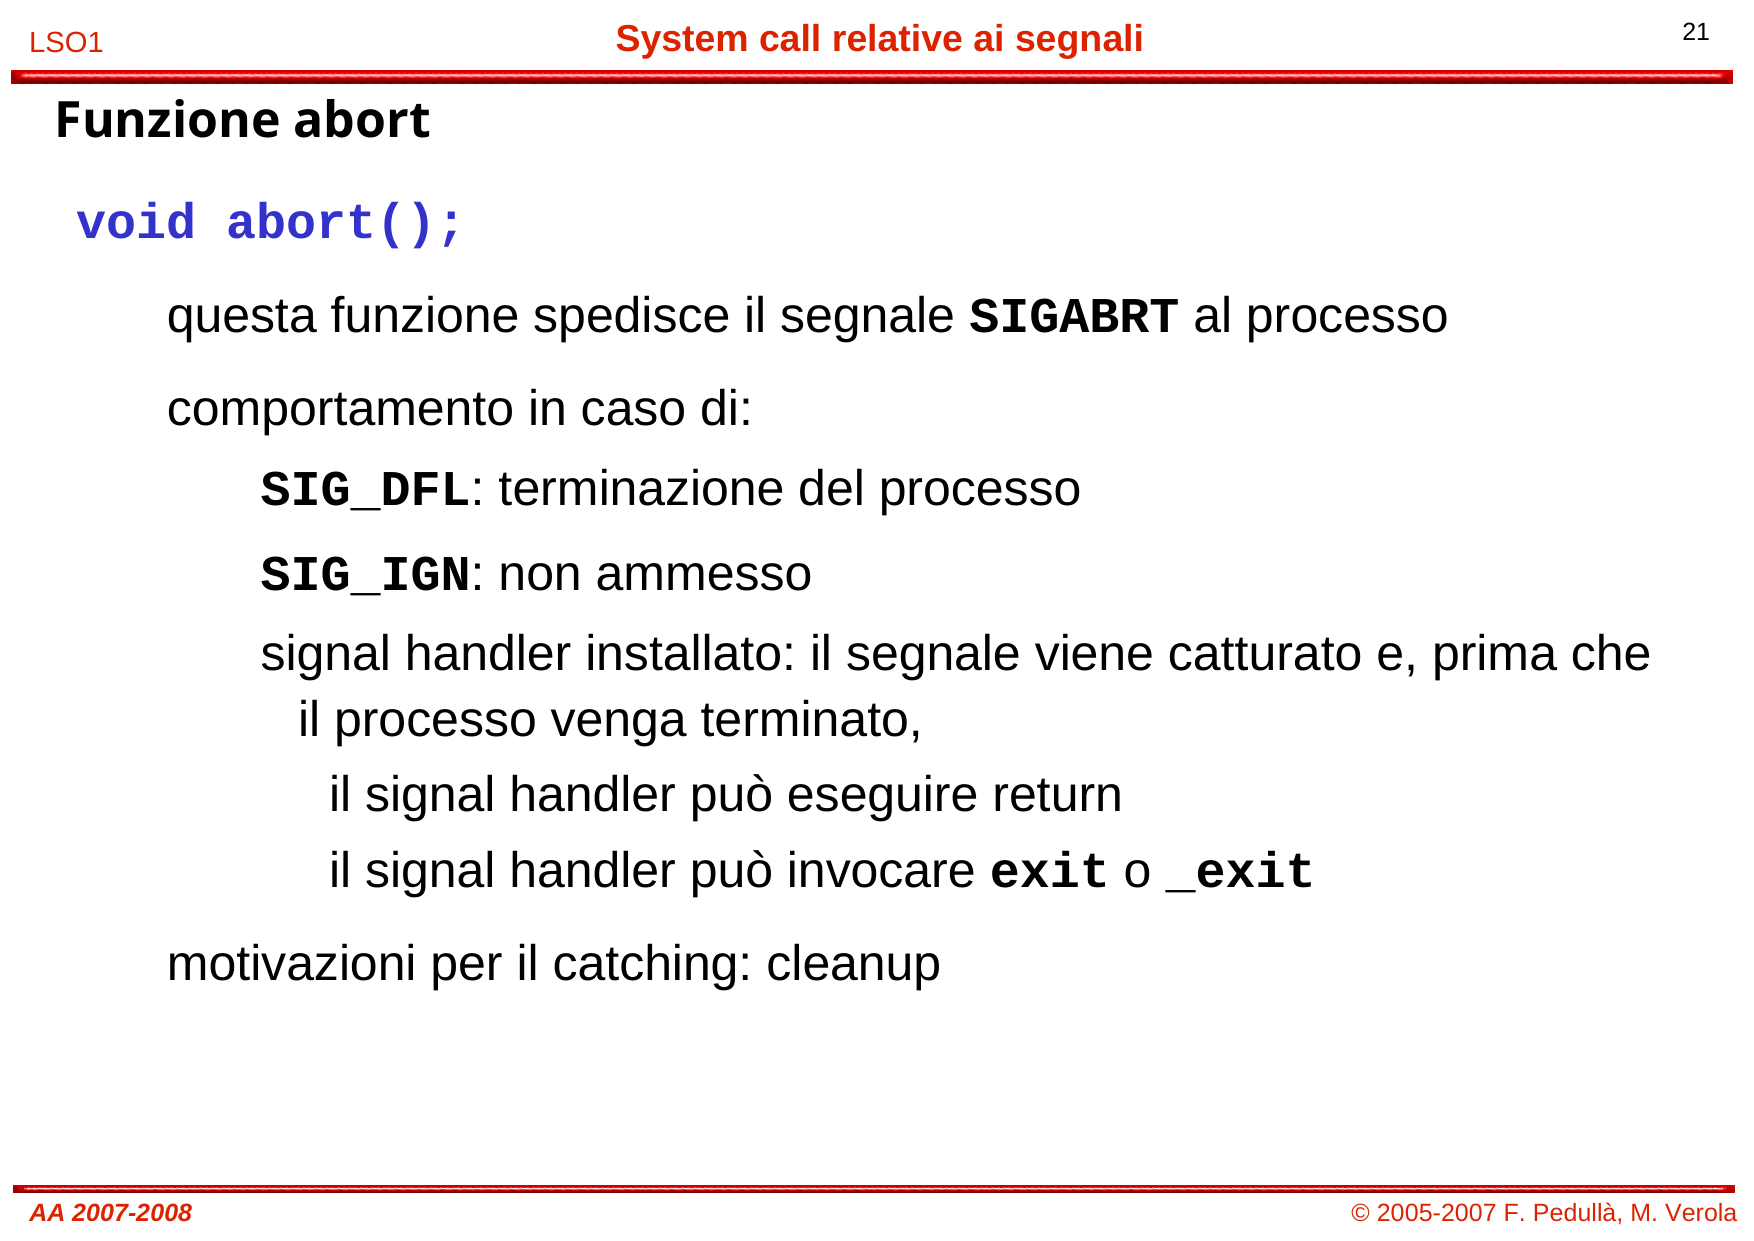

# Funzione abort
void abort();
questa funzione spedisce il segnale SIGABRT al processo
comportamento in caso di:
SIG_DFL: terminazione del processo
SIG_IGN: non ammesso
signal handler installato: il segnale viene catturato e, prima che il processo venga terminato,
il signal handler può eseguire return
il signal handler può invocare exit o _exit
motivazioni per il catching: cleanup